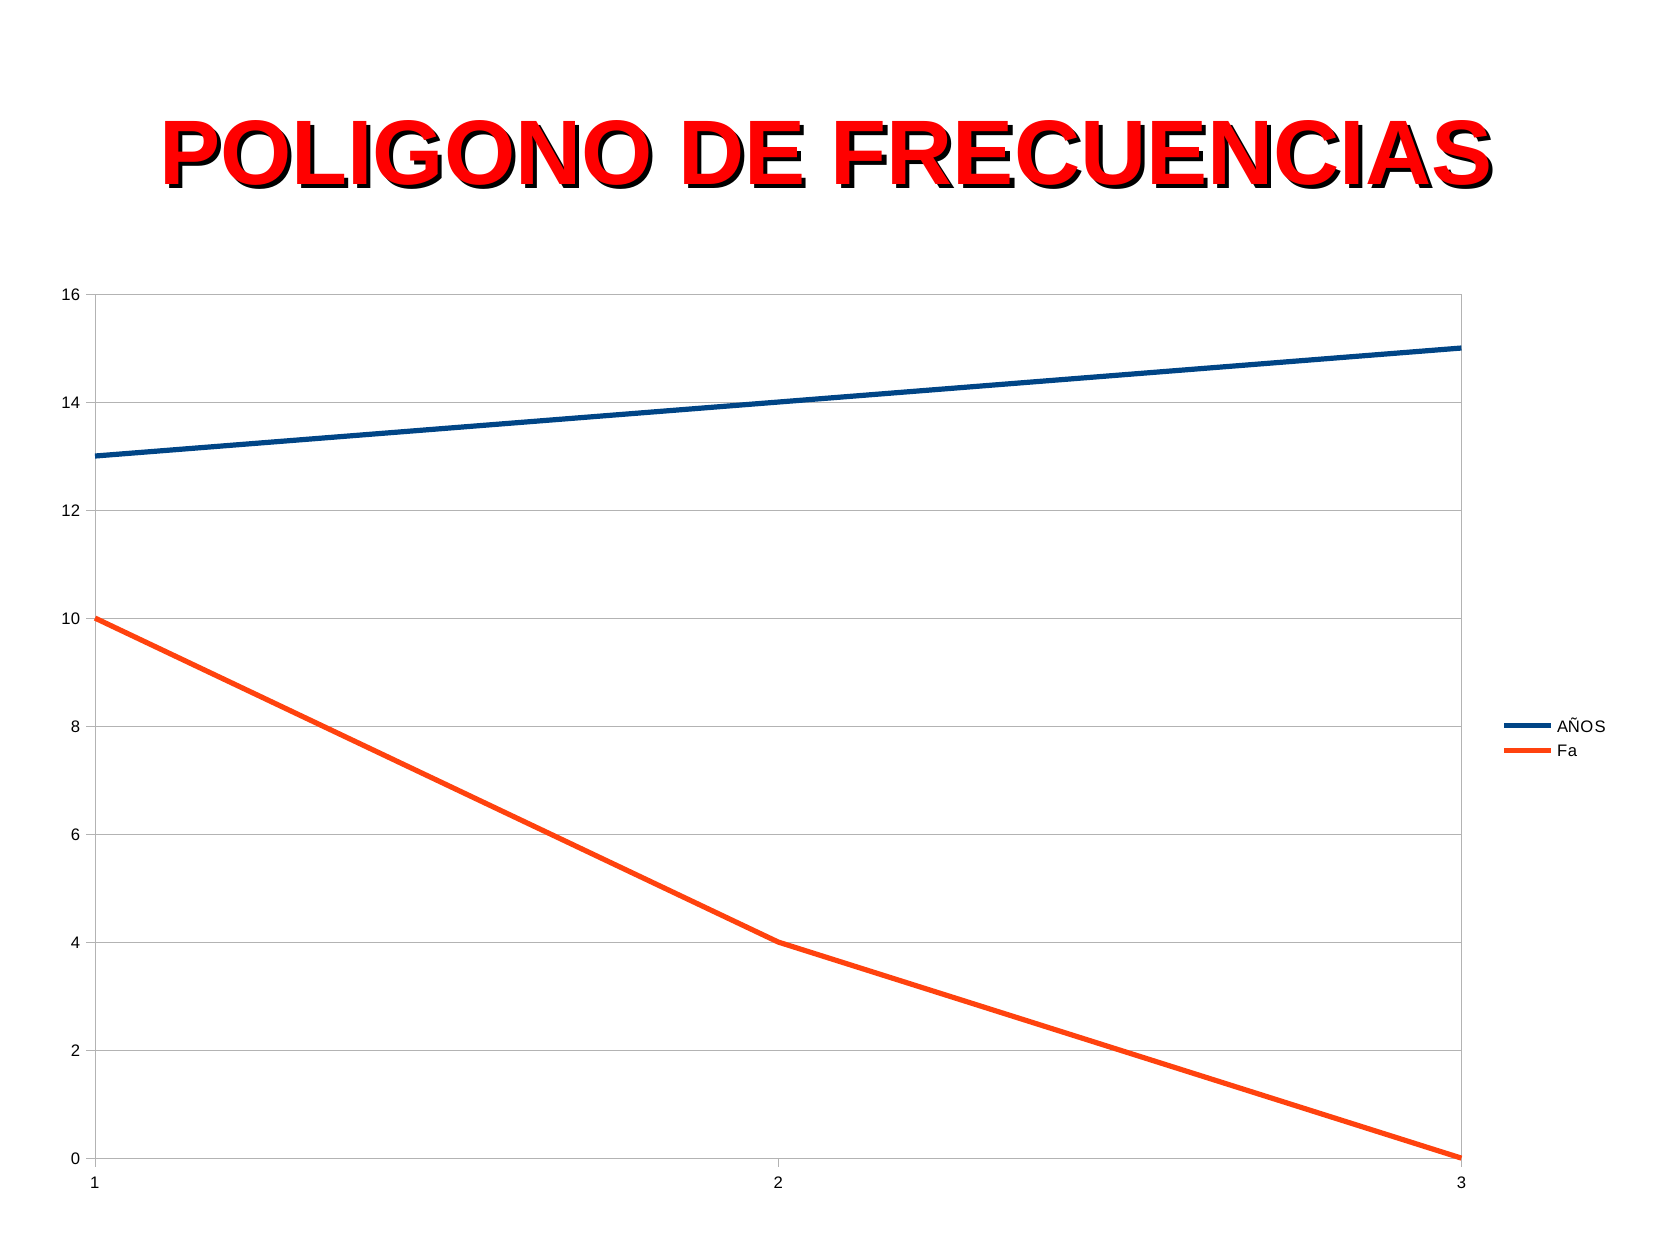

# POLIGONO DE FRECUENCIAS
### Chart
| Category | AÑOS | Fa |
|---|---|---|
| 1 | 13.0 | 10.0 |
| 2 | 14.0 | 4.0 |
| 3 | 15.0 | 0.0 |